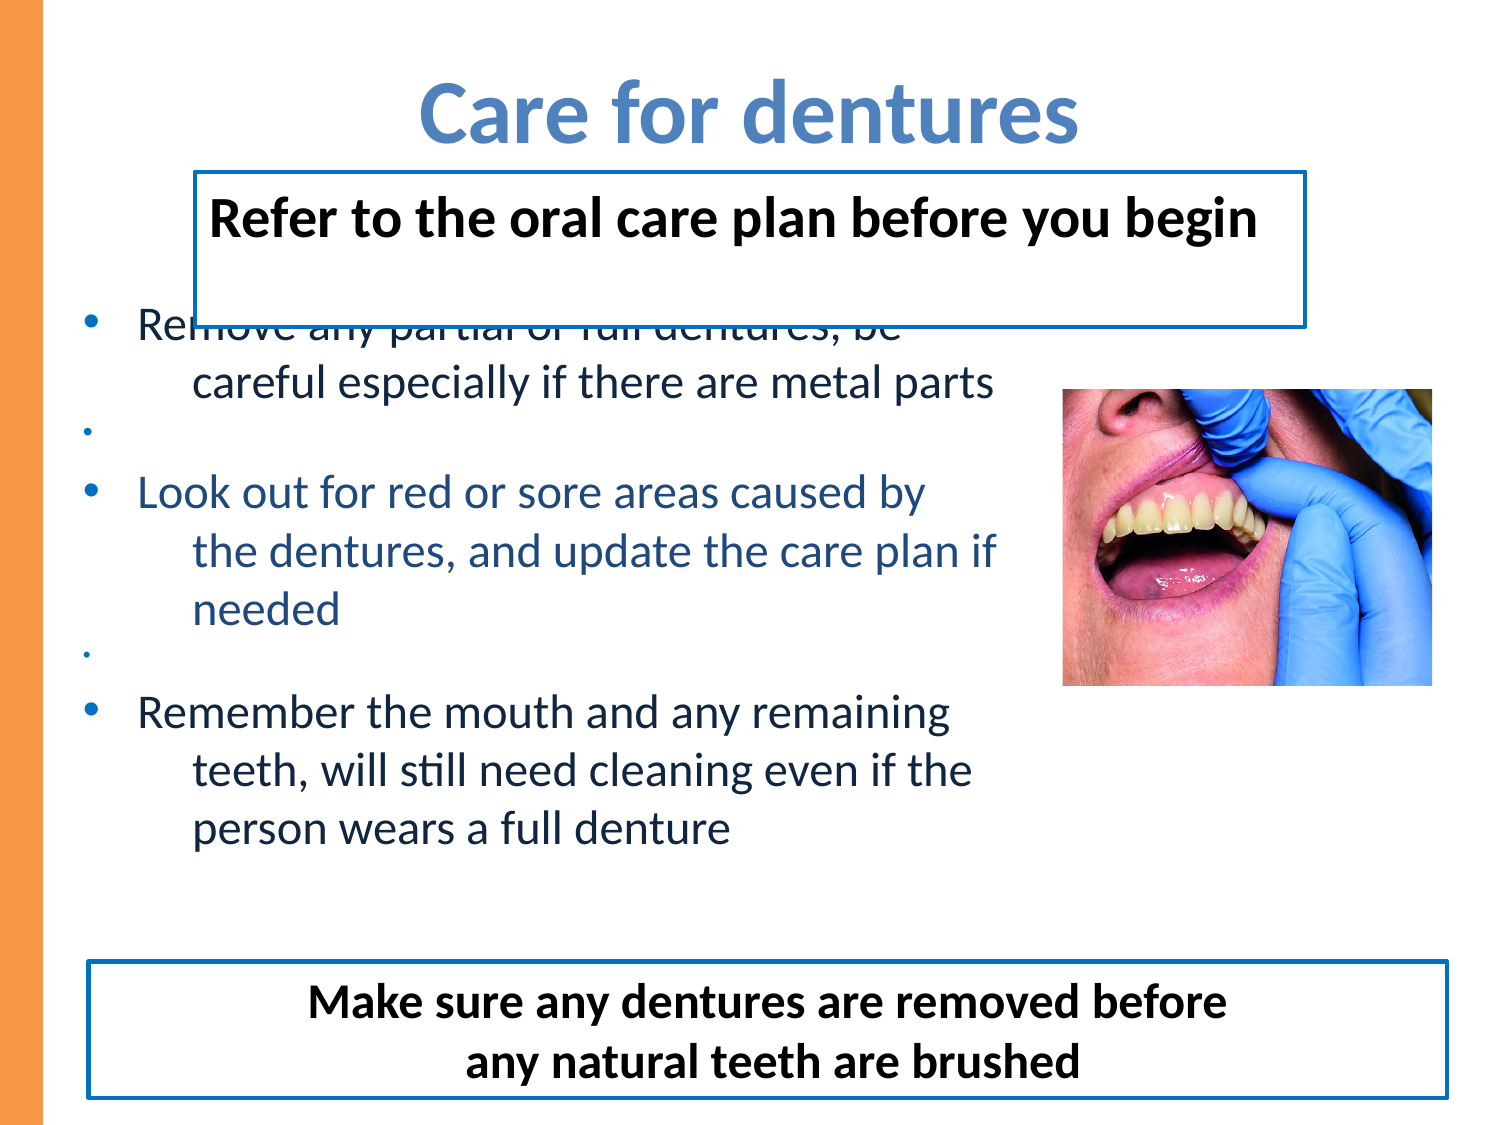

Care for dentures
Refer to the oral care plan before you begin
# Remove any partial or full dentures, be careful especially if there are metal parts
Look out for red or sore areas caused by the dentures, and update the care plan if needed
Remember the mouth and any remaining teeth, will still need cleaning even if the person wears a full denture
Make sure any dentures are removed before
 any natural teeth are brushed